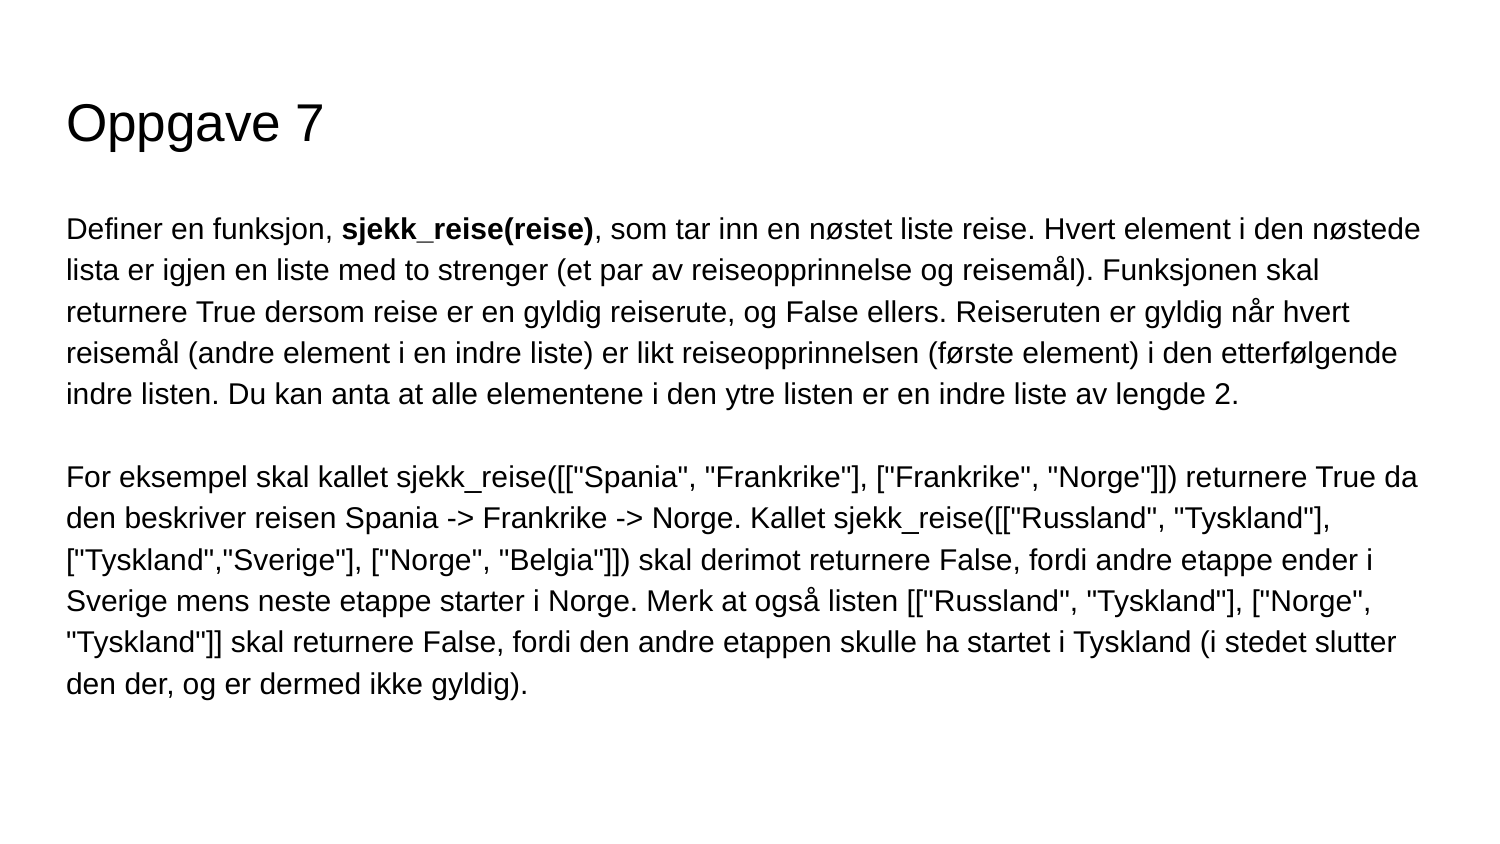

# Oppgave 7
Definer en funksjon, sjekk_reise(reise), som tar inn en nøstet liste reise. Hvert element i den nøstede lista er igjen en liste med to strenger (et par av reiseopprinnelse og reisemål). Funksjonen skal returnere True dersom reise er en gyldig reiserute, og False ellers. Reiseruten er gyldig når hvert reisemål (andre element i en indre liste) er likt reiseopprinnelsen (første element) i den etterfølgende indre listen. Du kan anta at alle elementene i den ytre listen er en indre liste av lengde 2.
For eksempel skal kallet sjekk_reise([["Spania", "Frankrike"], ["Frankrike", "Norge"]]) returnere True da den beskriver reisen Spania -> Frankrike -> Norge. Kallet sjekk_reise([["Russland", "Tyskland"], ["Tyskland","Sverige"], ["Norge", "Belgia"]]) skal derimot returnere False, fordi andre etappe ender i Sverige mens neste etappe starter i Norge. Merk at også listen [["Russland", "Tyskland"], ["Norge", "Tyskland"]] skal returnere False, fordi den andre etappen skulle ha startet i Tyskland (i stedet slutter den der, og er dermed ikke gyldig).